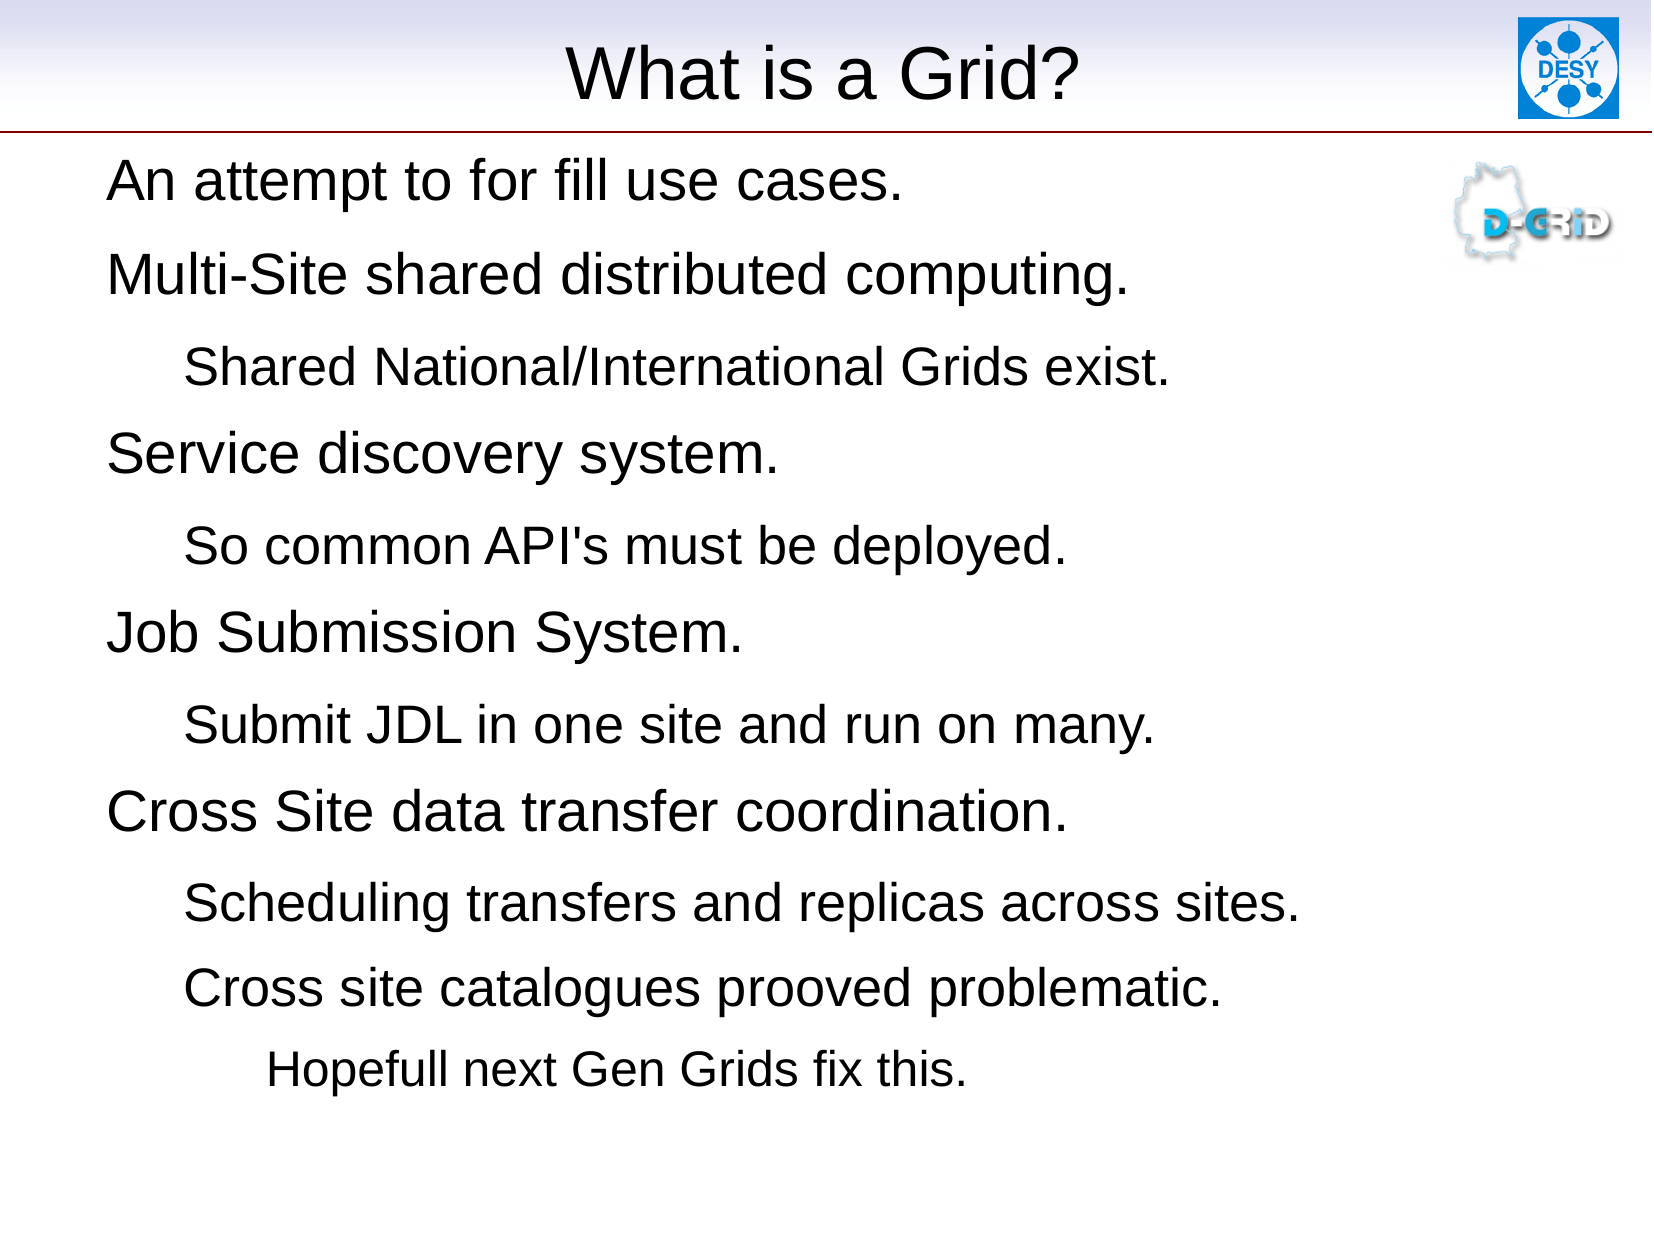

# What is a Grid?
An attempt to for fill use cases.
Multi-Site shared distributed computing.
Shared National/International Grids exist.
Service discovery system.
So common API's must be deployed.
Job Submission System.
Submit JDL in one site and run on many.
Cross Site data transfer coordination.
Scheduling transfers and replicas across sites.
Cross site catalogues prooved problematic.
Hopefull next Gen Grids fix this.